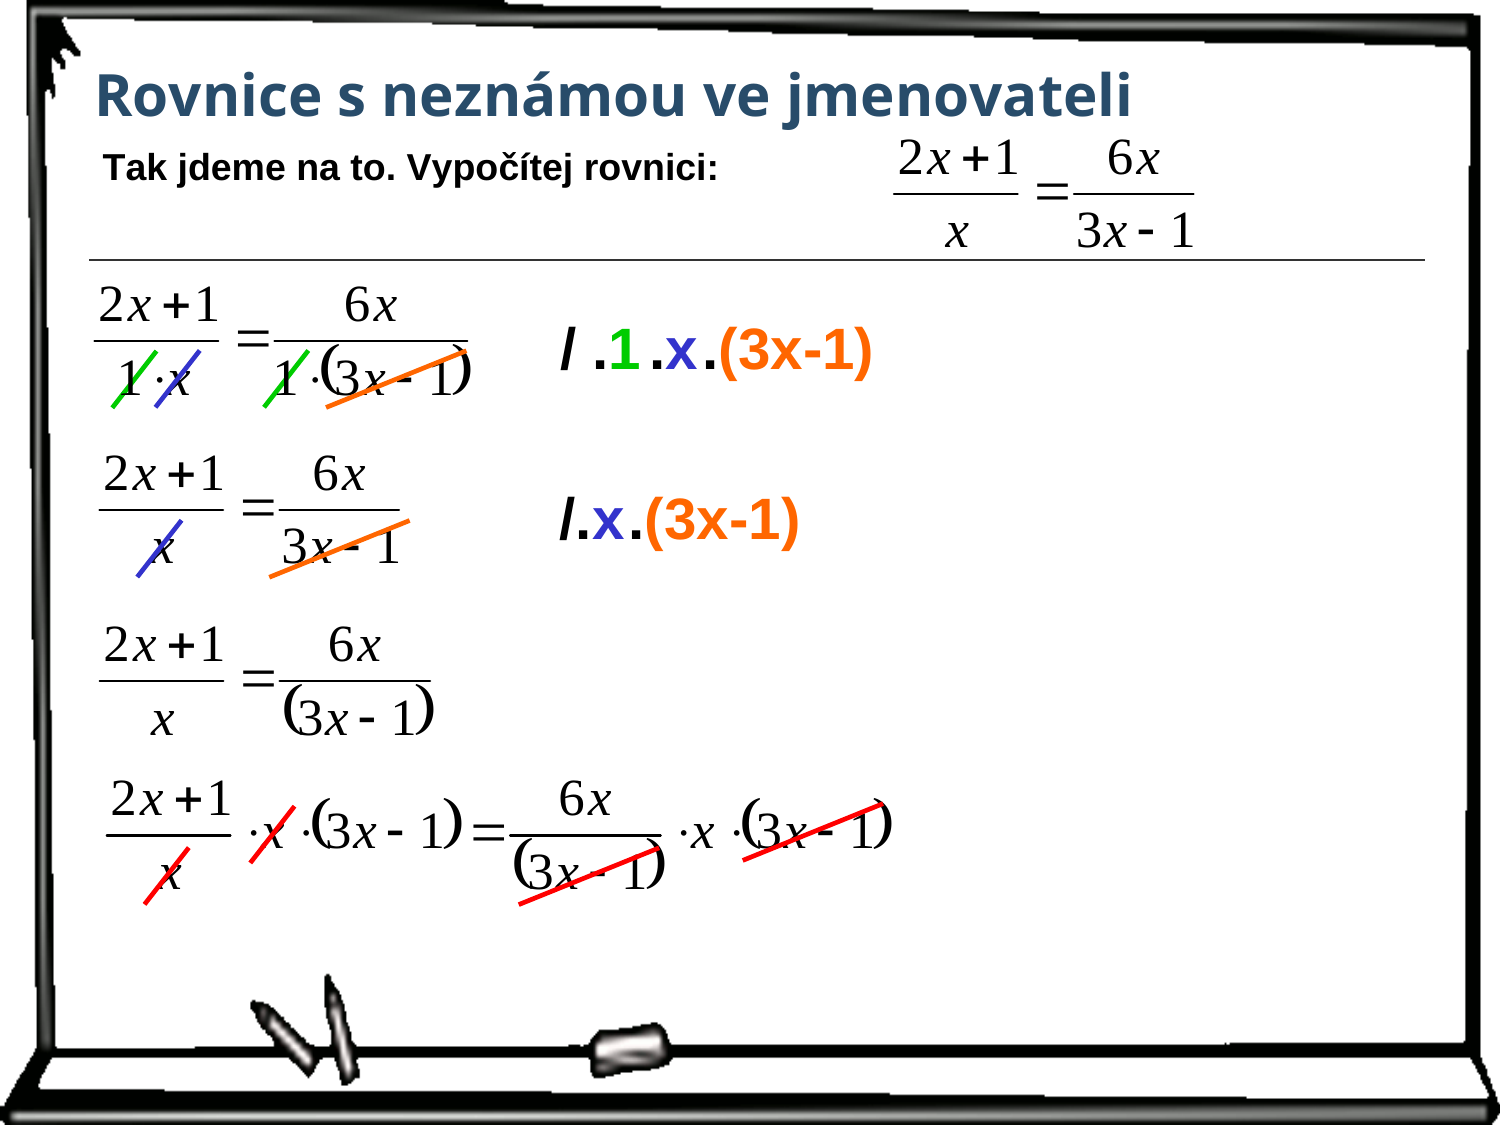

Rovnice s neznámou ve jmenovateli
Tak jdeme na to. Vypočítej rovnici:
/ .1
.x
.(3x-1)
/.x
.(3x-1)